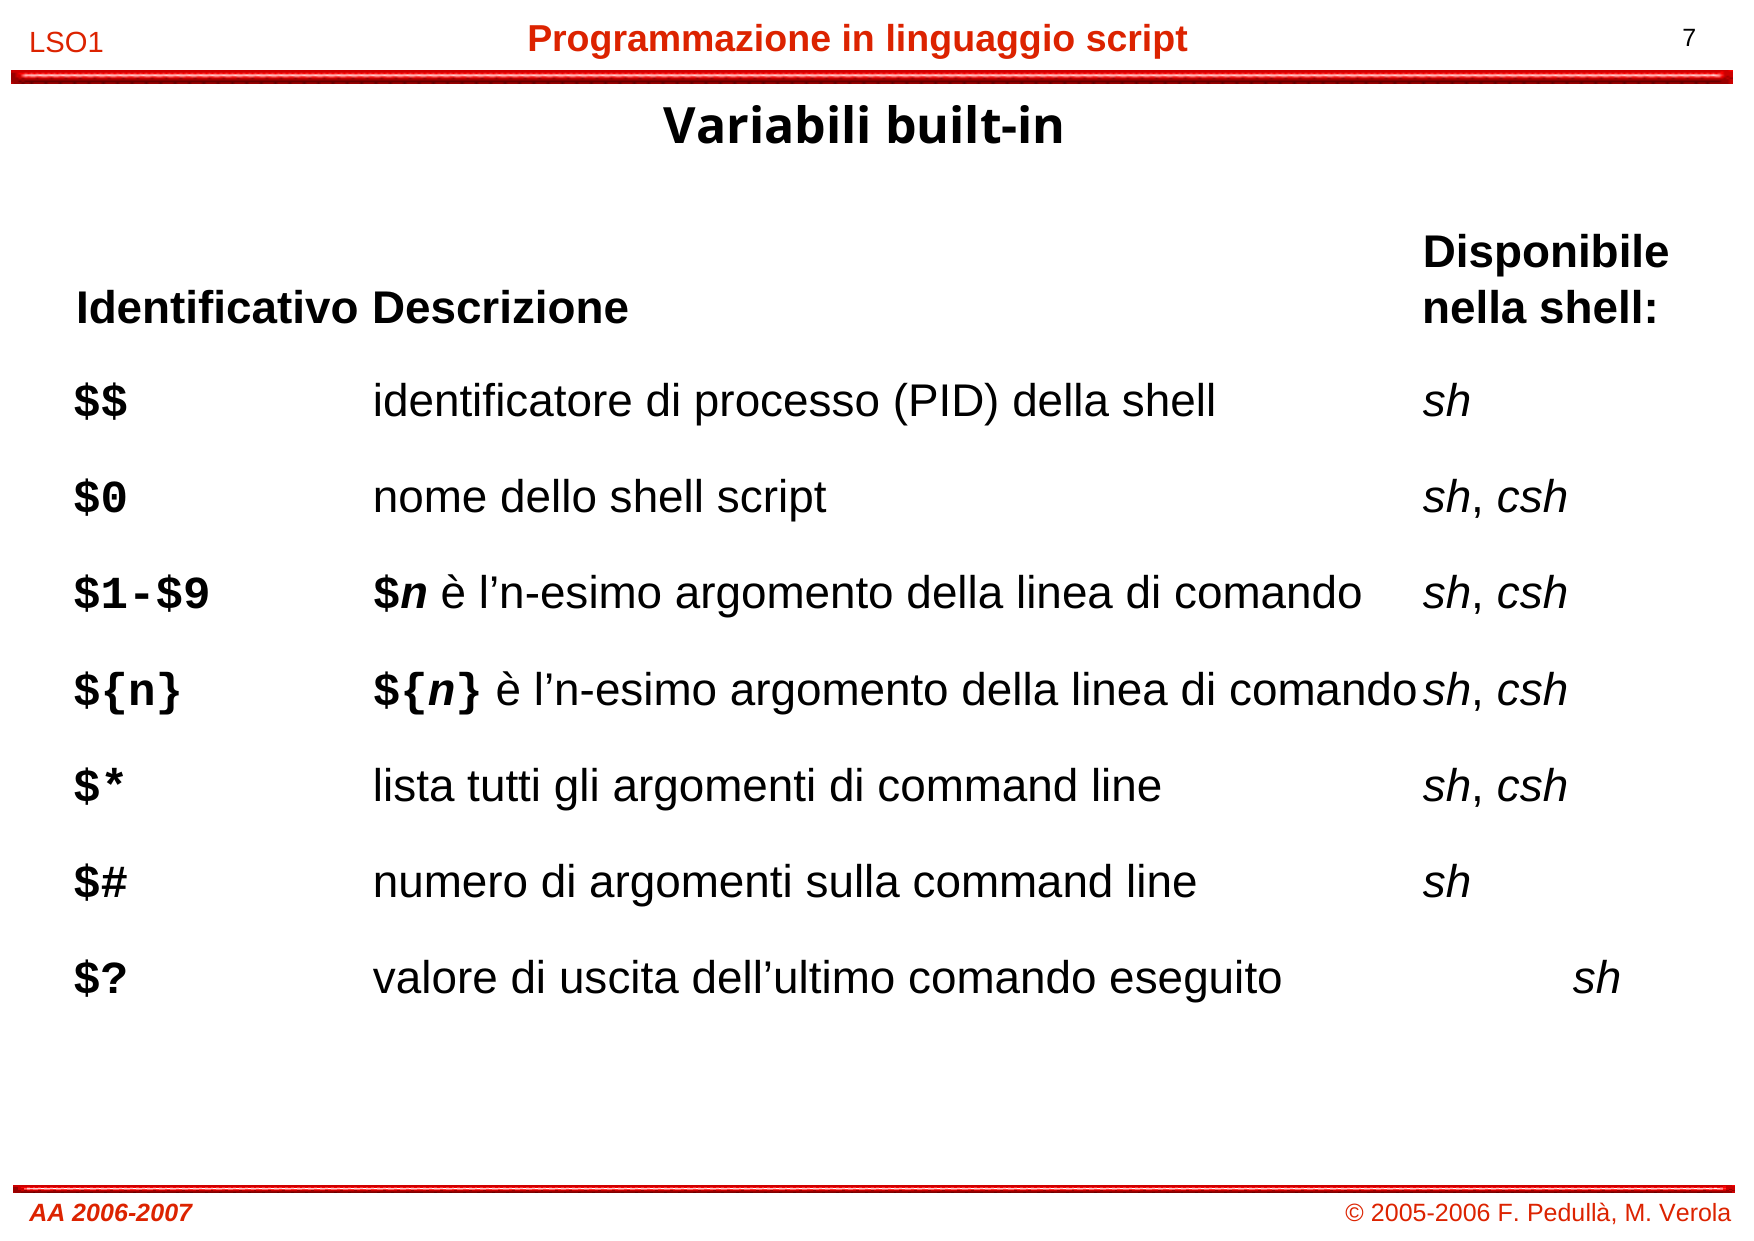

# Variabili built-in
									Disponibile
Identificativo	Descrizione						nella shell:
$$		identificatore di processo (PID) della shell		sh
$0		nome dello shell script 				sh, csh
$1-$9		$n è l’n-esimo argomento della linea di comando	sh, csh
${n}		${n} è l’n-esimo argomento della linea di comando	sh, csh
$*		lista tutti gli argomenti di command line		sh, csh
$#		numero di argomenti sulla command line		sh
$?		valore di uscita dell’ultimo comando eseguito		sh